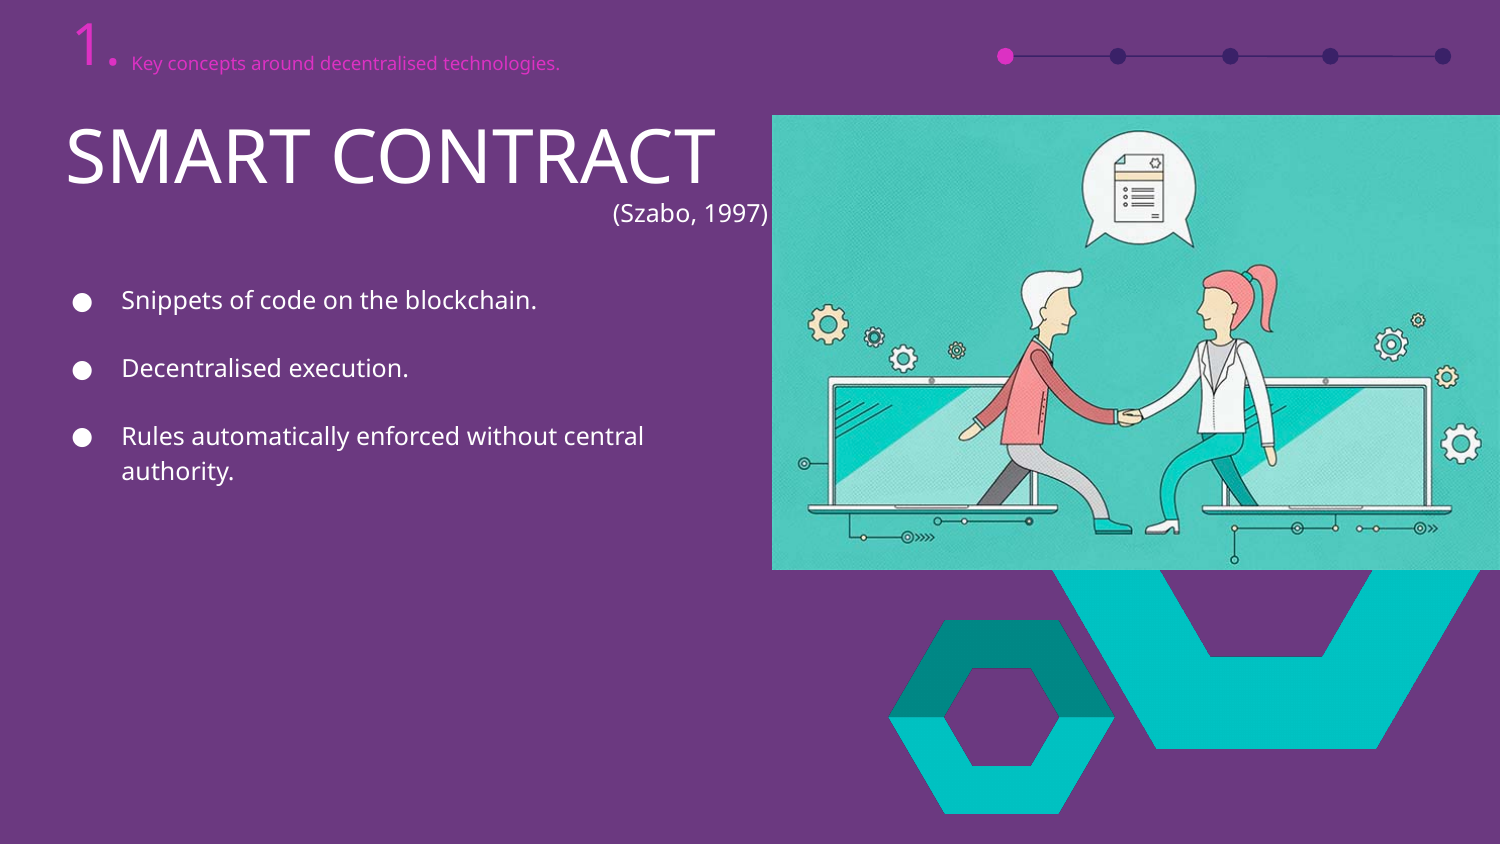

1.
Key concepts around decentralised technologies.
SMART CONTRACT
(Szabo, 1997)
# Snippets of code on the blockchain.
Decentralised execution.
Rules automatically enforced without central authority.